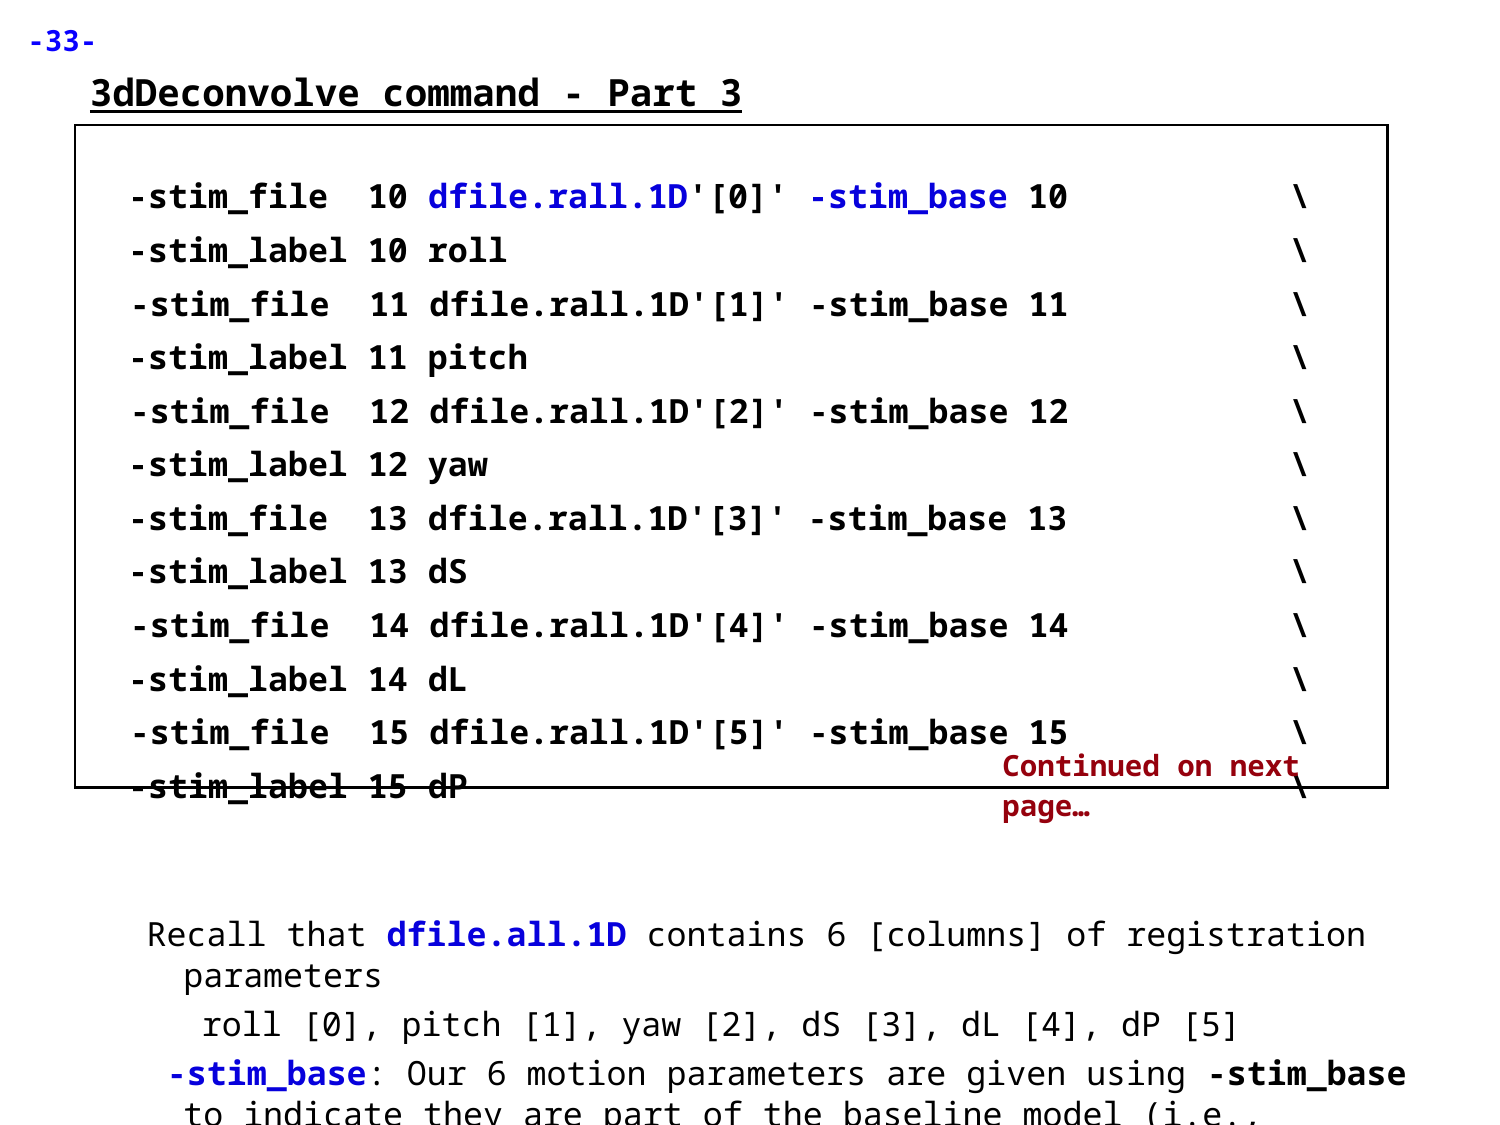

# 3dDeconvolve command - Part 3
	-stim_file 10 dfile.rall.1D'[0]' -stim_base 10 		\
	-stim_label 10 roll 					\
 -stim_file 11 dfile.rall.1D'[1]' -stim_base 11 		\
	-stim_label 11 pitch 					\
 -stim_file 12 dfile.rall.1D'[2]' -stim_base 12 		\
	-stim_label 12 yaw 					\
	-stim_file 13 dfile.rall.1D'[3]' -stim_base 13 		\
	-stim_label 13 dS 					\
 -stim_file 14 dfile.rall.1D'[4]' -stim_base 14 		\
	-stim_label 14 dL 					\
 -stim_file 15 dfile.rall.1D'[5]' -stim_base 15 		\
	-stim_label 15 dP 					\
Recall that dfile.all.1D contains 6 [columns] of registration parameters
roll [0], pitch [1], yaw [2], dS [3], dL [4], dP [5]
 -stim_base: Our 6 motion parameters are given using -stim_base to indicate they are part of the baseline model (i.e., regressors of no interest), and will be exclued from the Full-F statistic (which contains only the 9 regressors of interest).
Continued on next page…